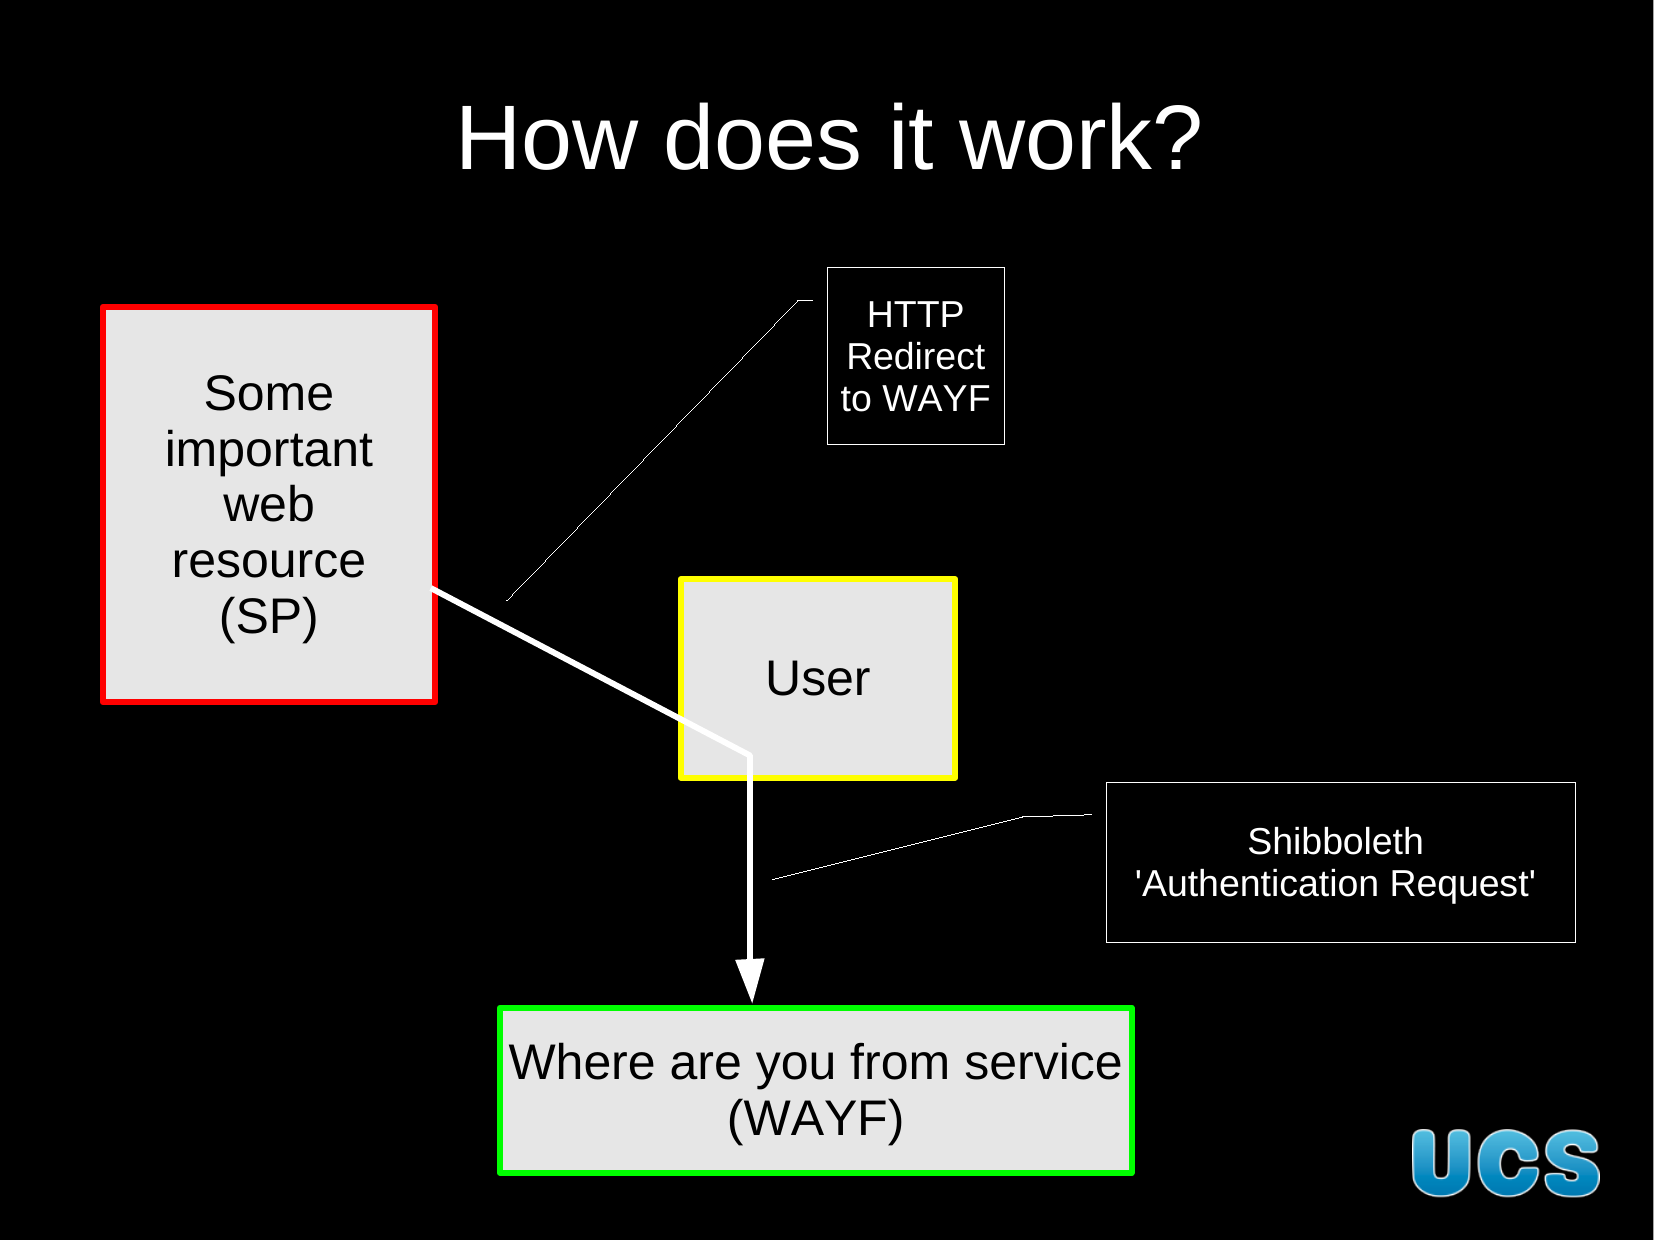

# How does it work?
HTTP Redirect to WAYF
Some
important
web
resource
(SP)
User
Shibboleth
'Authentication Request'
Where are you from service
(WAYF)